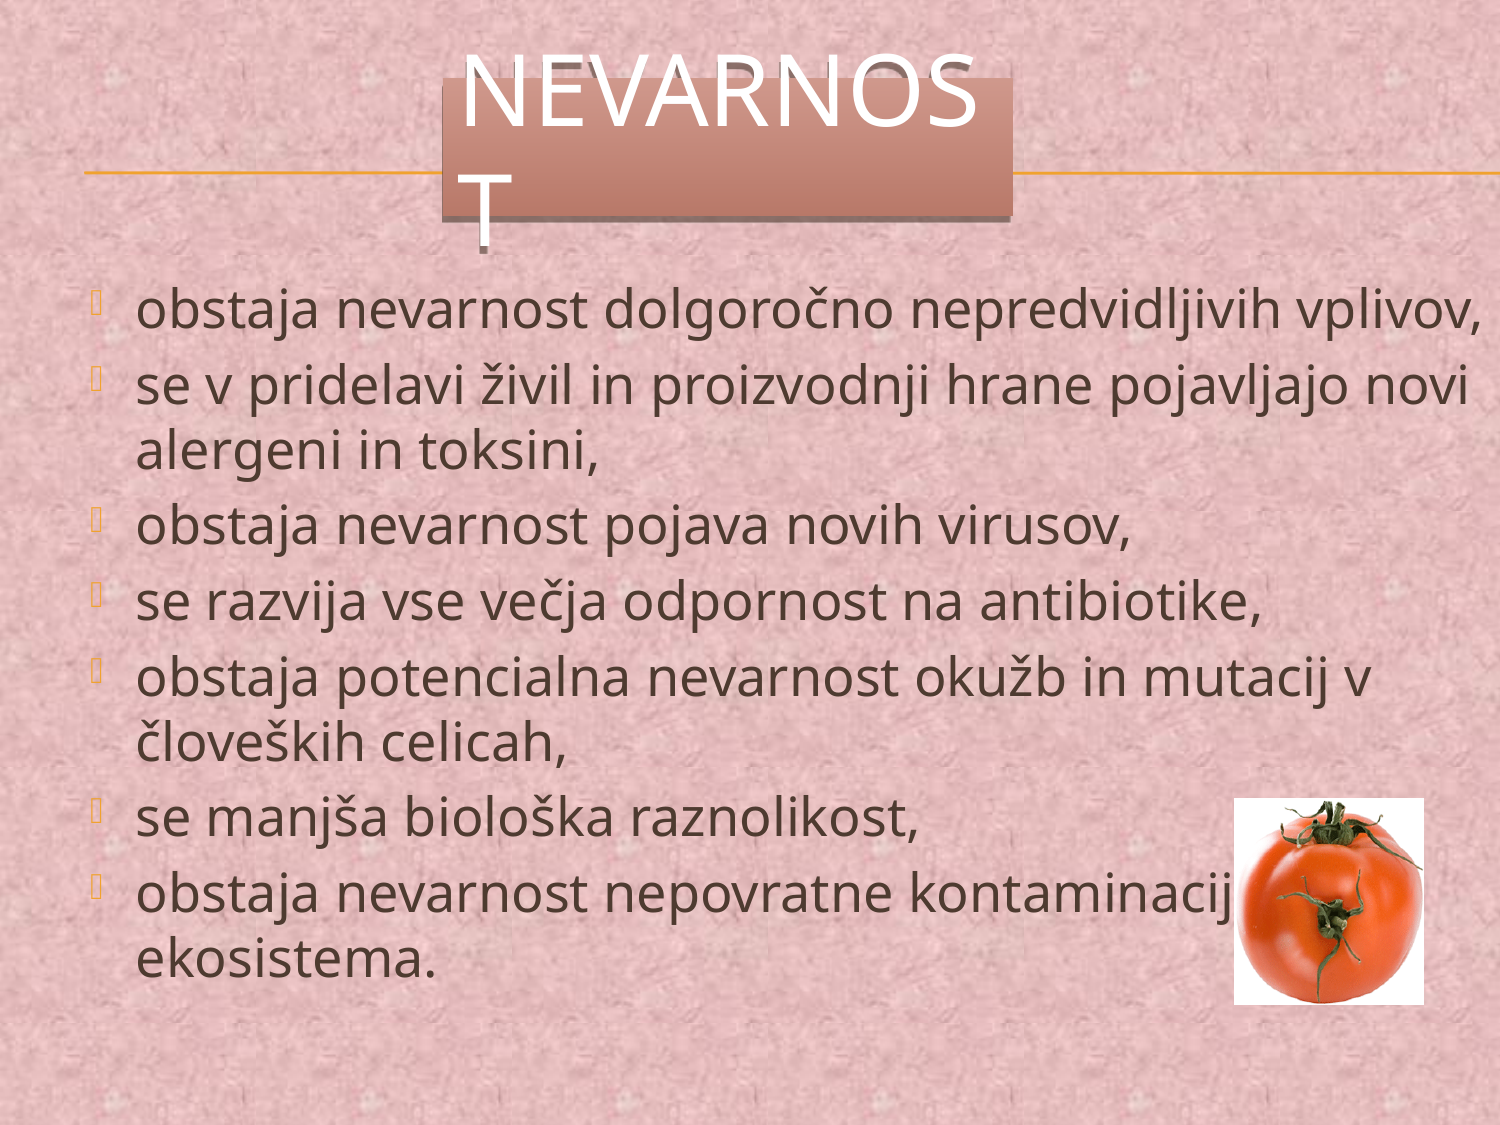

# nevarnost
obstaja nevarnost dolgoročno nepredvidljivih vplivov,
se v pridelavi živil in proizvodnji hrane pojavljajo novi alergeni in toksini,
obstaja nevarnost pojava novih virusov,
se razvija vse večja odpornost na antibiotike,
obstaja potencialna nevarnost okužb in mutacij v človeških celicah,
se manjša biološka raznolikost,
obstaja nevarnost nepovratne kontaminacije ekosistema.